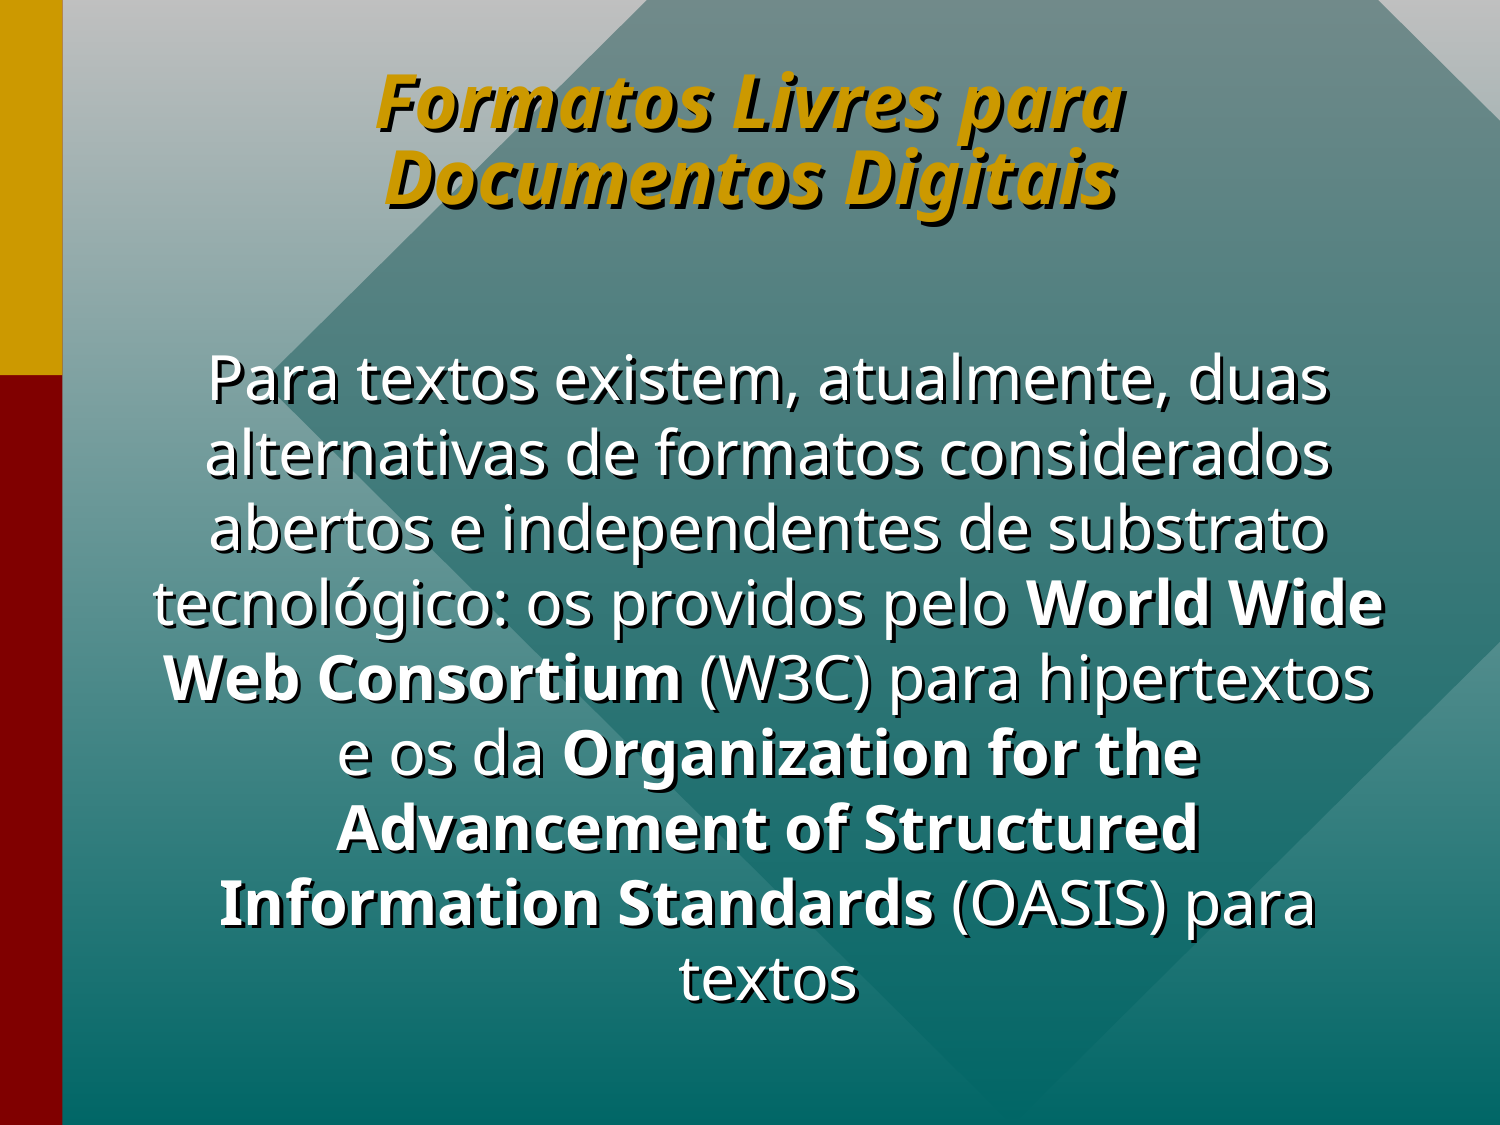

# Formatos Livres para Documentos Digitais
Para textos existem, atualmente, duas alternativas de formatos considerados abertos e independentes de substrato tecnológico: os providos pelo World Wide Web Consortium (W3C) para hipertextos e os da Organization for the Advancement of Structured Information Standards (OASIS) para textos